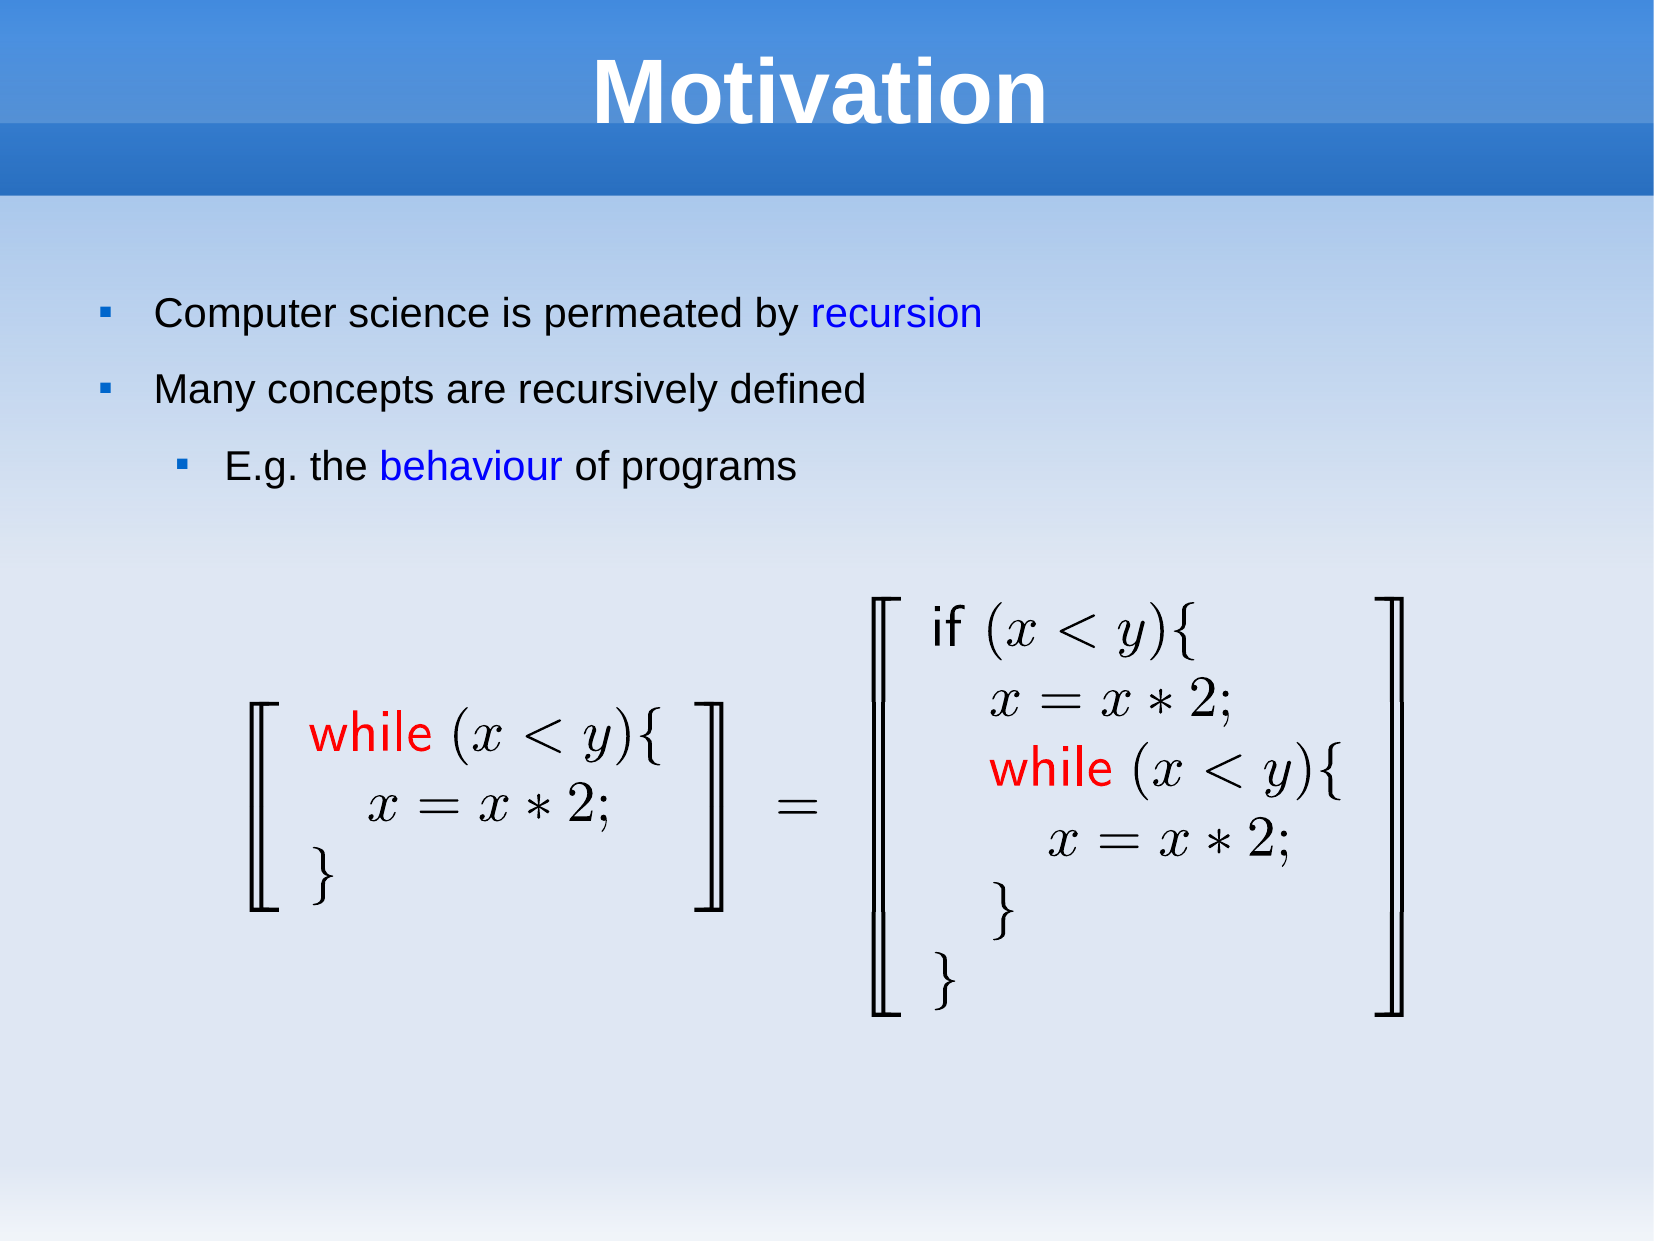

# Motivation
Computer science is permeated by recursion
Many concepts are recursively defined
E.g. the behaviour of programs